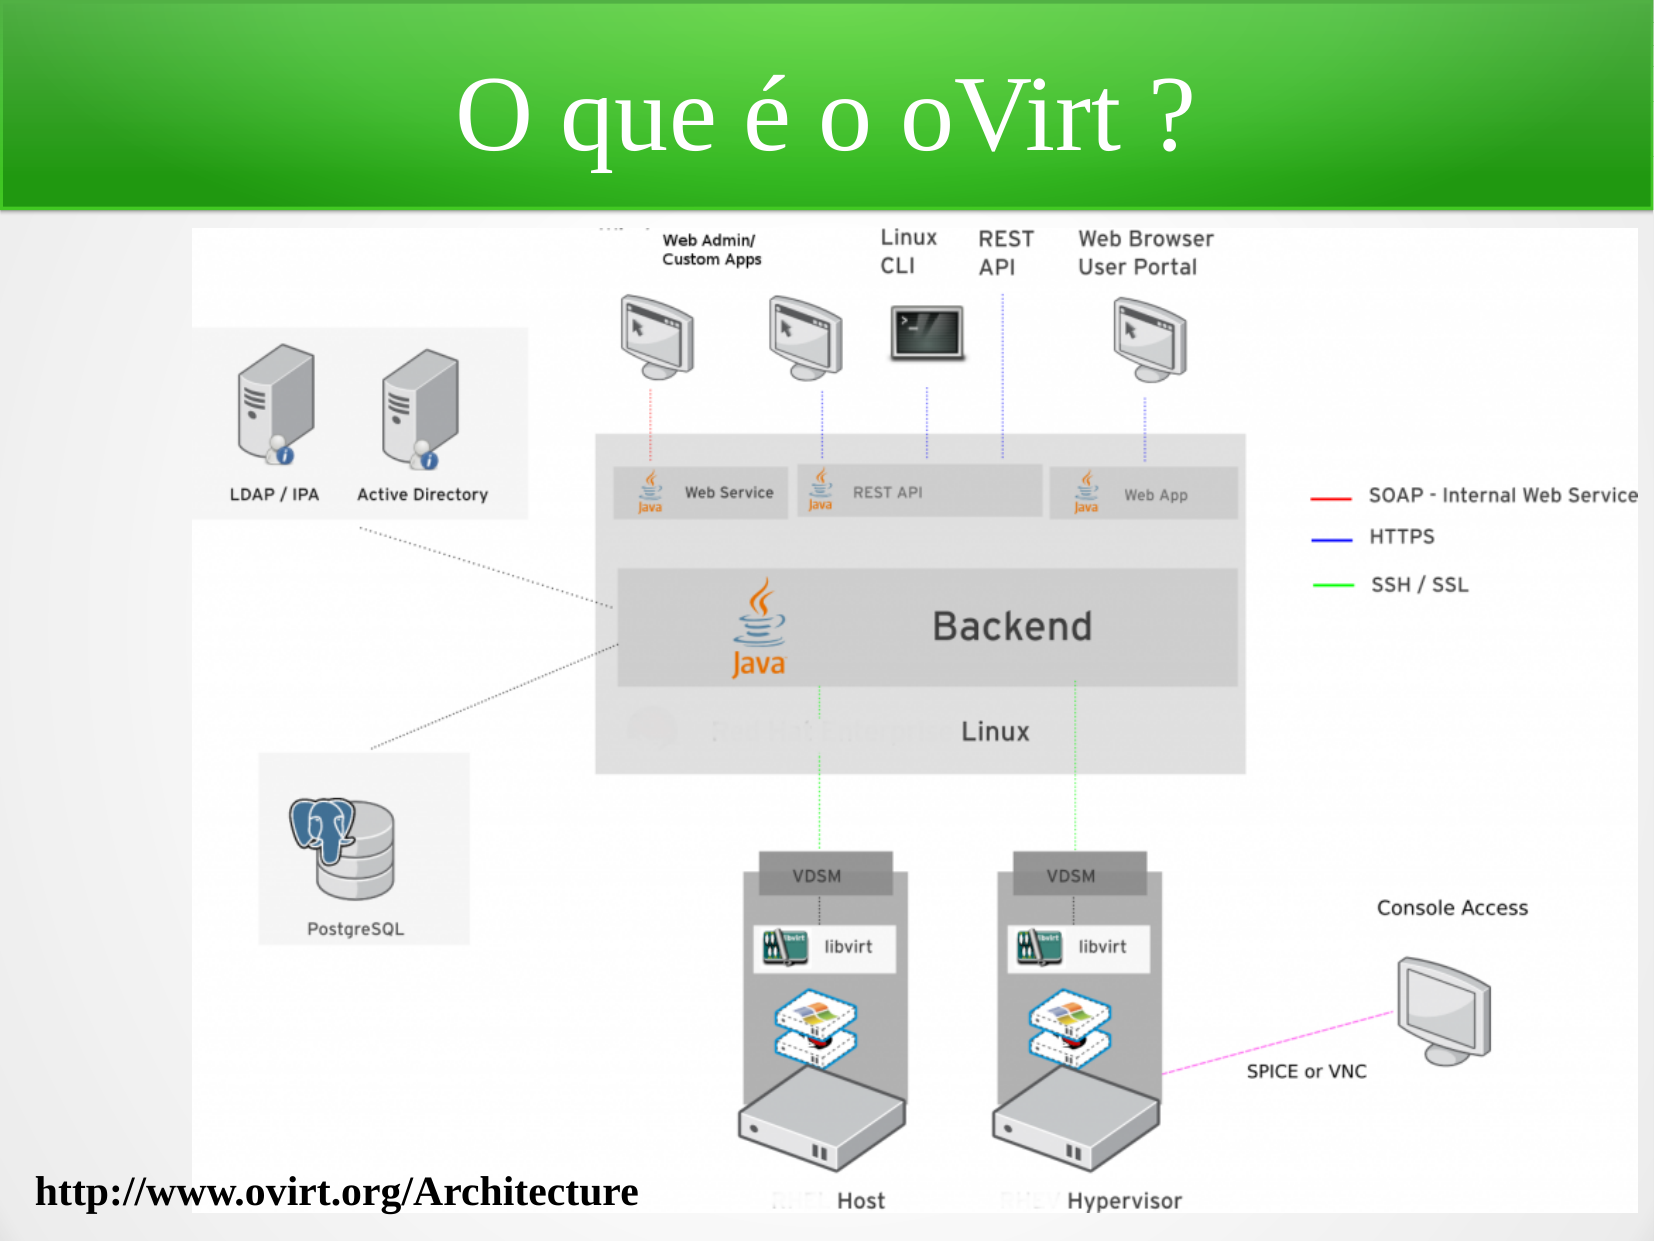

# O que é o oVirt ?
http://www.ovirt.org/Architecture